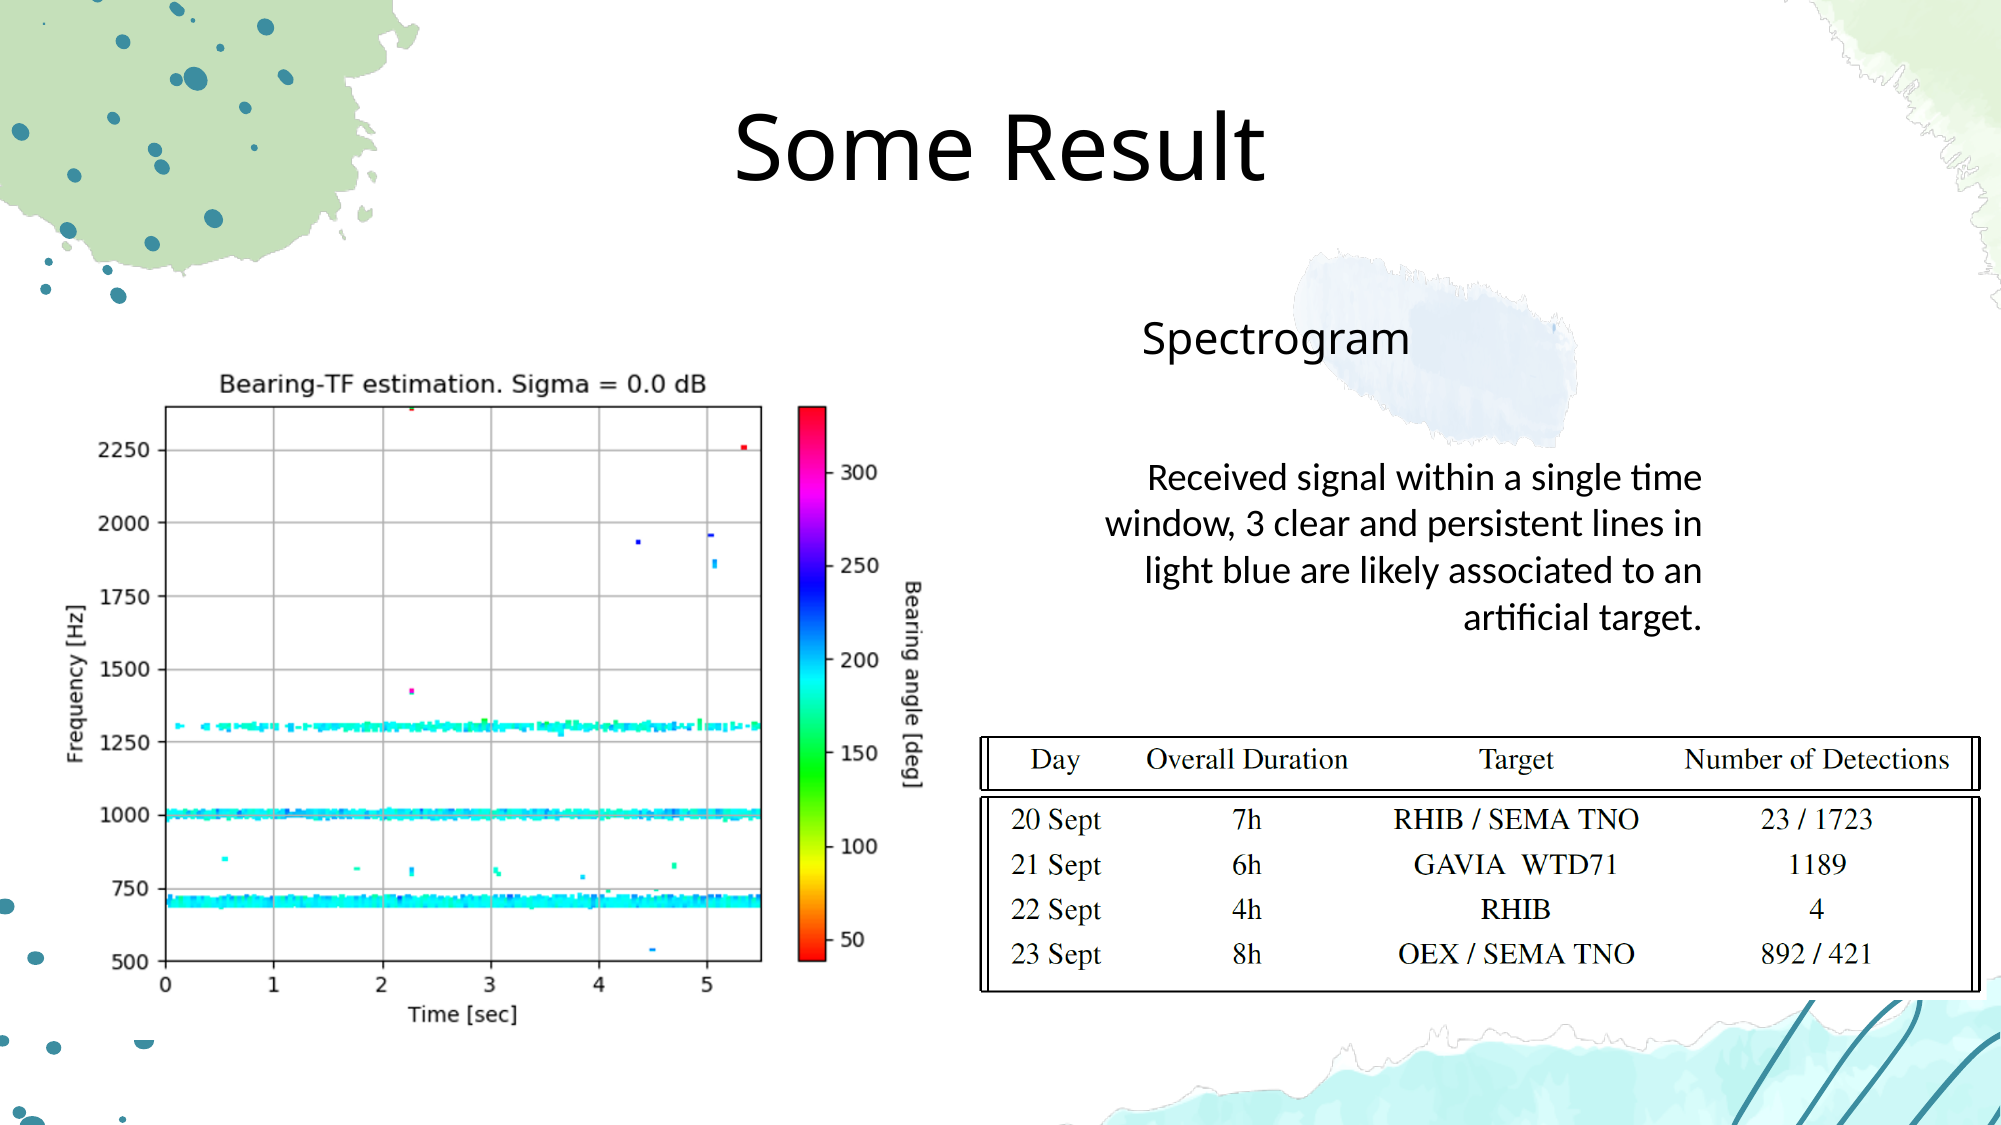

# Some Result
Spectrogram
Received signal within a single time window, 3 clear and persistent lines in light blue are likely associated to an artificial target.